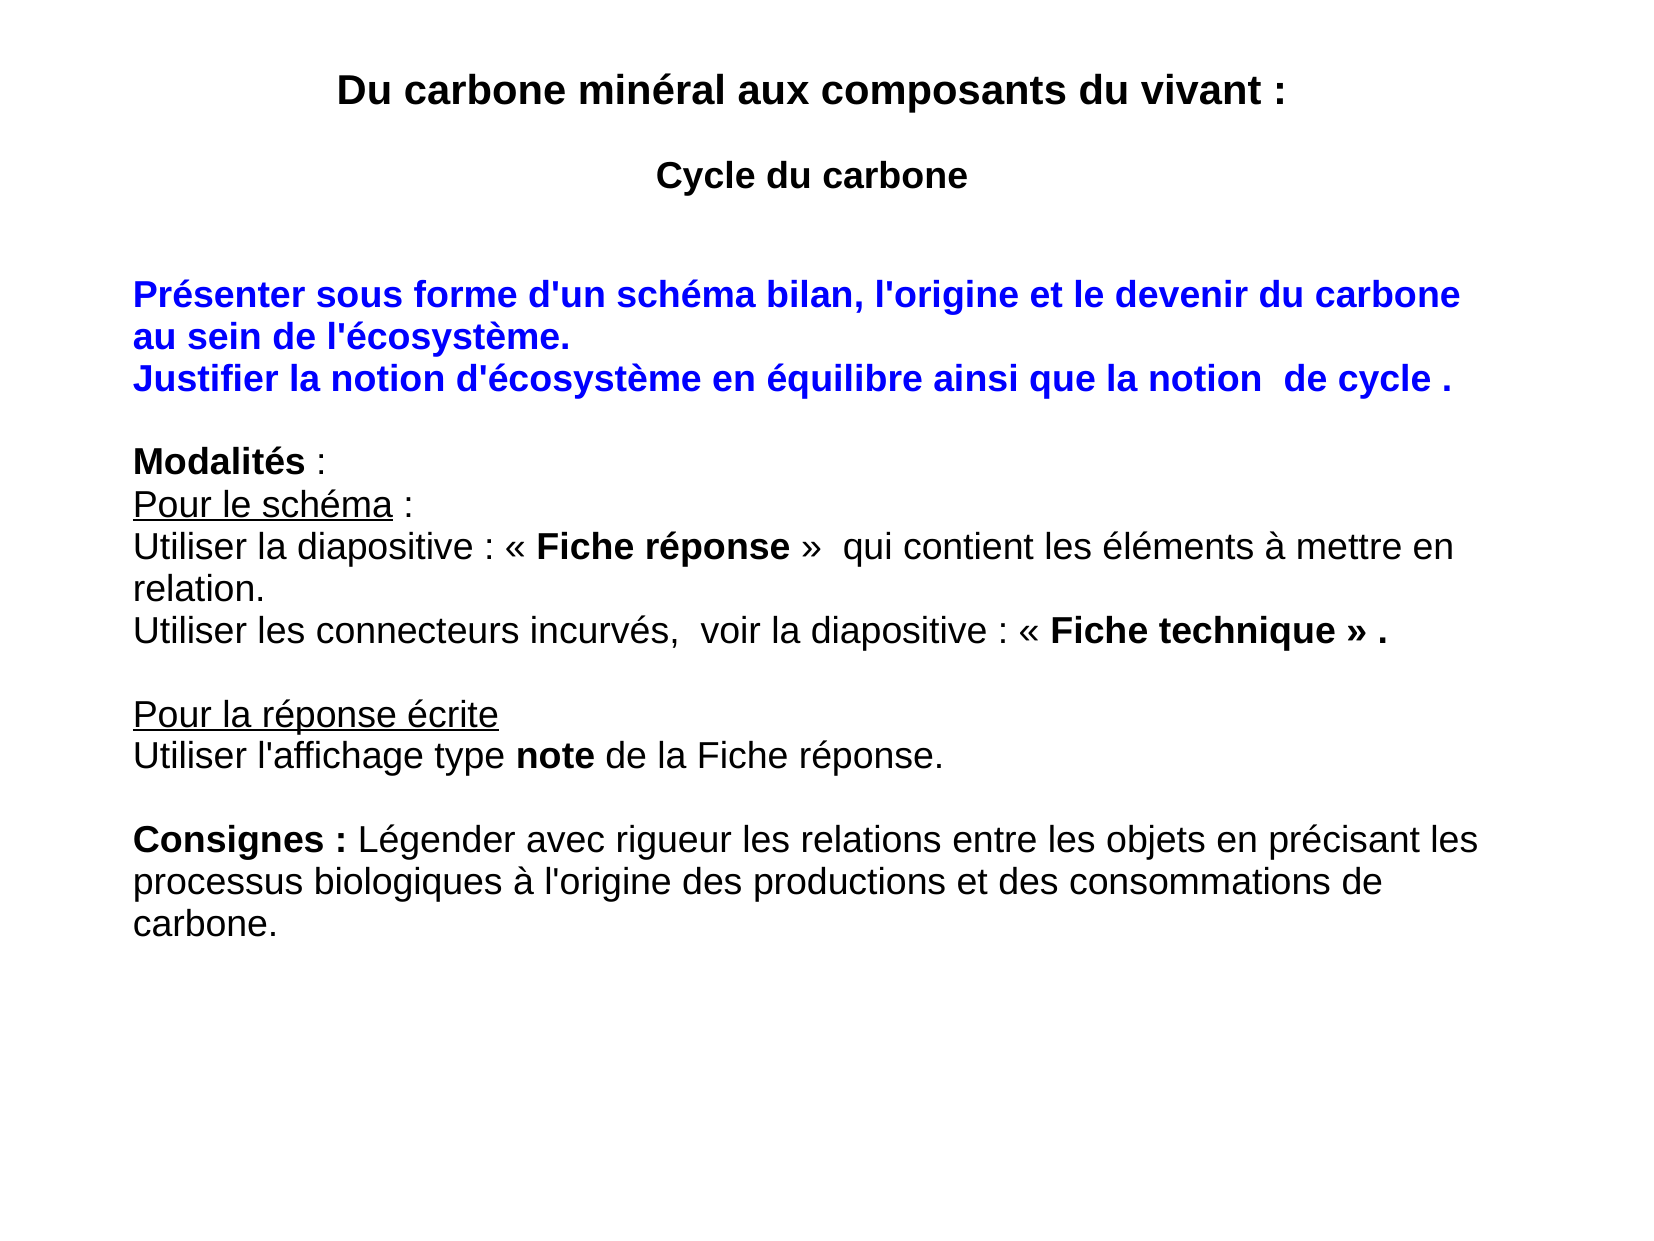

Du carbone minéral aux composants du vivant :
Cycle du carbone
Présenter sous forme d'un schéma bilan, l'origine et le devenir du carbone au sein de l'écosystème.
Justifier la notion d'écosystème en équilibre ainsi que la notion de cycle .
Modalités :
Pour le schéma :
Utiliser la diapositive : « Fiche réponse »  qui contient les éléments à mettre en relation.
Utiliser les connecteurs incurvés, voir la diapositive : « Fiche technique » .
Pour la réponse écrite
Utiliser l'affichage type note de la Fiche réponse.
Consignes : Légender avec rigueur les relations entre les objets en précisant les processus biologiques à l'origine des productions et des consommations de carbone.